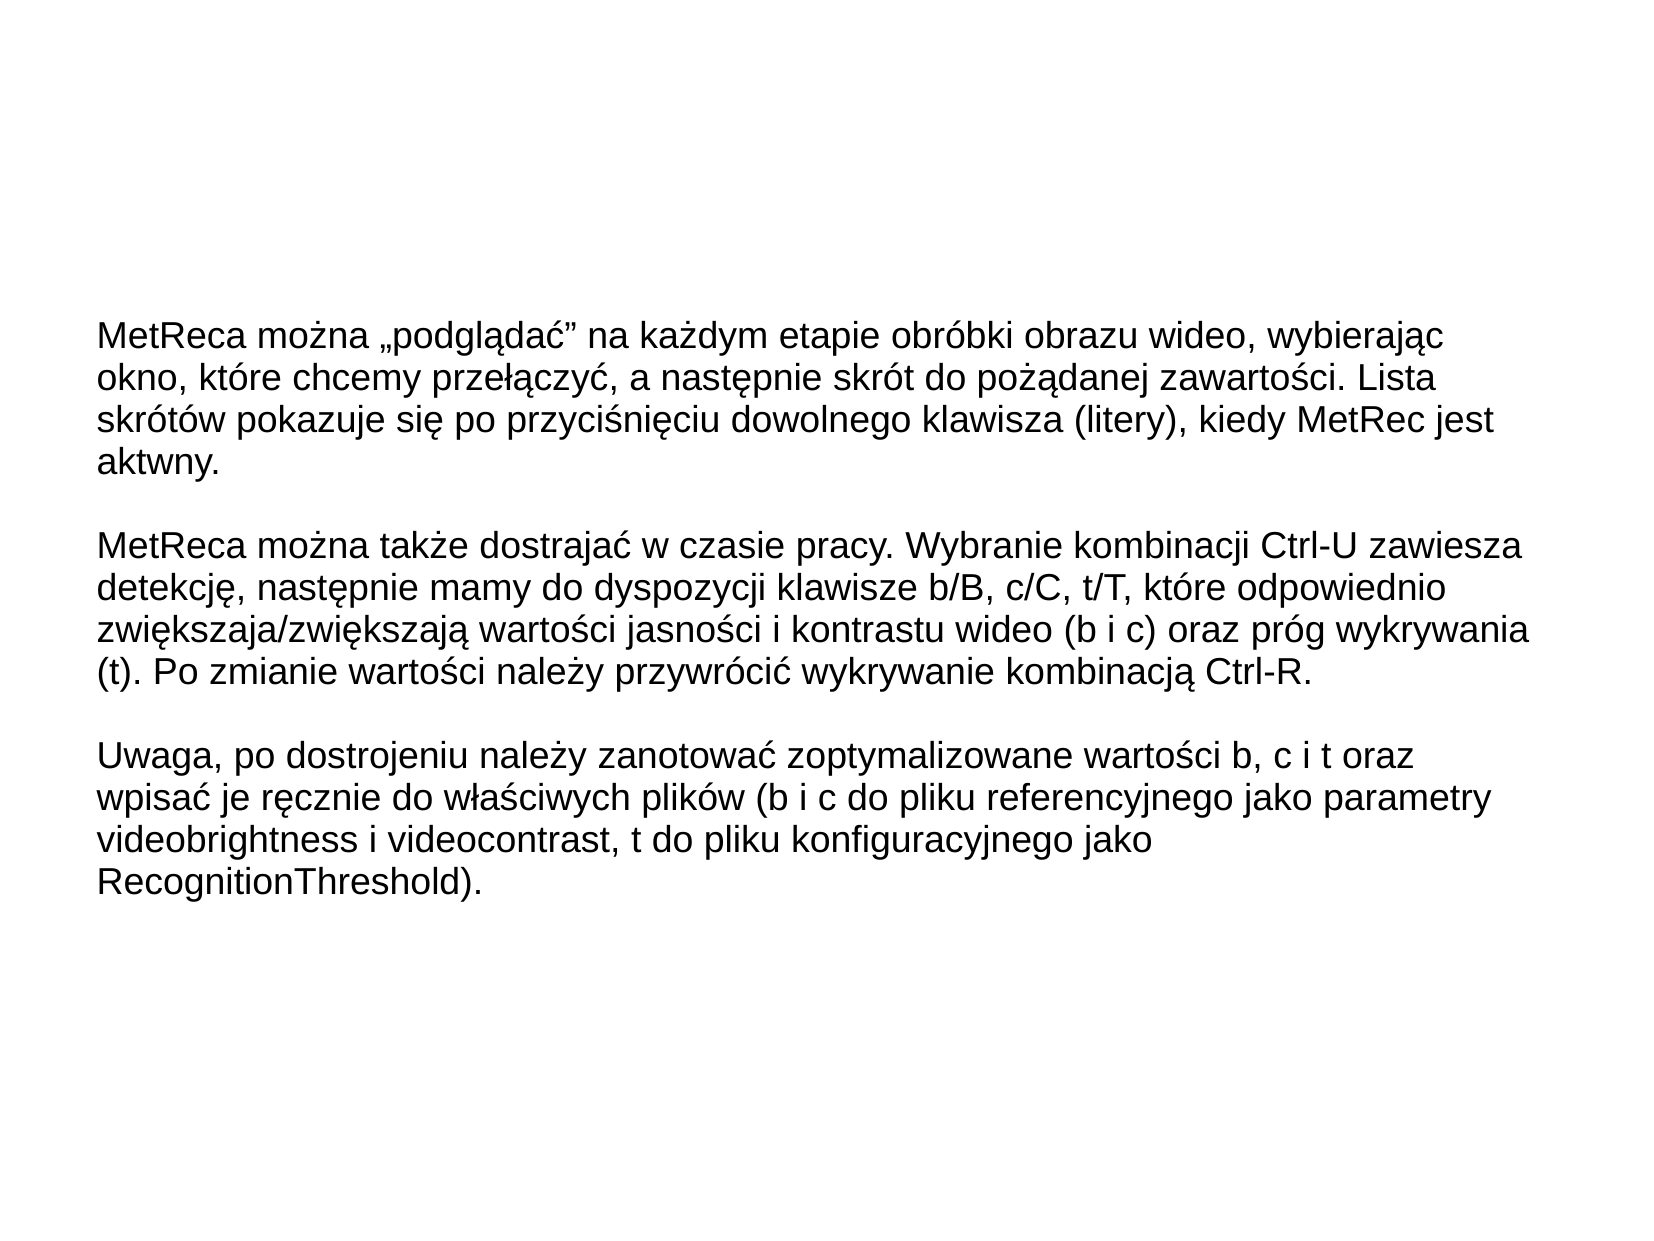

MetReca można „podglądać” na każdym etapie obróbki obrazu wideo, wybierając okno, które chcemy przełączyć, a następnie skrót do pożądanej zawartości. Lista skrótów pokazuje się po przyciśnięciu dowolnego klawisza (litery), kiedy MetRec jest aktwny.
MetReca można także dostrajać w czasie pracy. Wybranie kombinacji Ctrl-U zawiesza detekcję, następnie mamy do dyspozycji klawisze b/B, c/C, t/T, które odpowiednio zwiększaja/zwiększają wartości jasności i kontrastu wideo (b i c) oraz próg wykrywania (t). Po zmianie wartości należy przywrócić wykrywanie kombinacją Ctrl-R.
Uwaga, po dostrojeniu należy zanotować zoptymalizowane wartości b, c i t oraz wpisać je ręcznie do właściwych plików (b i c do pliku referencyjnego jako parametry videobrightness i videocontrast, t do pliku konfiguracyjnego jako RecognitionThreshold).